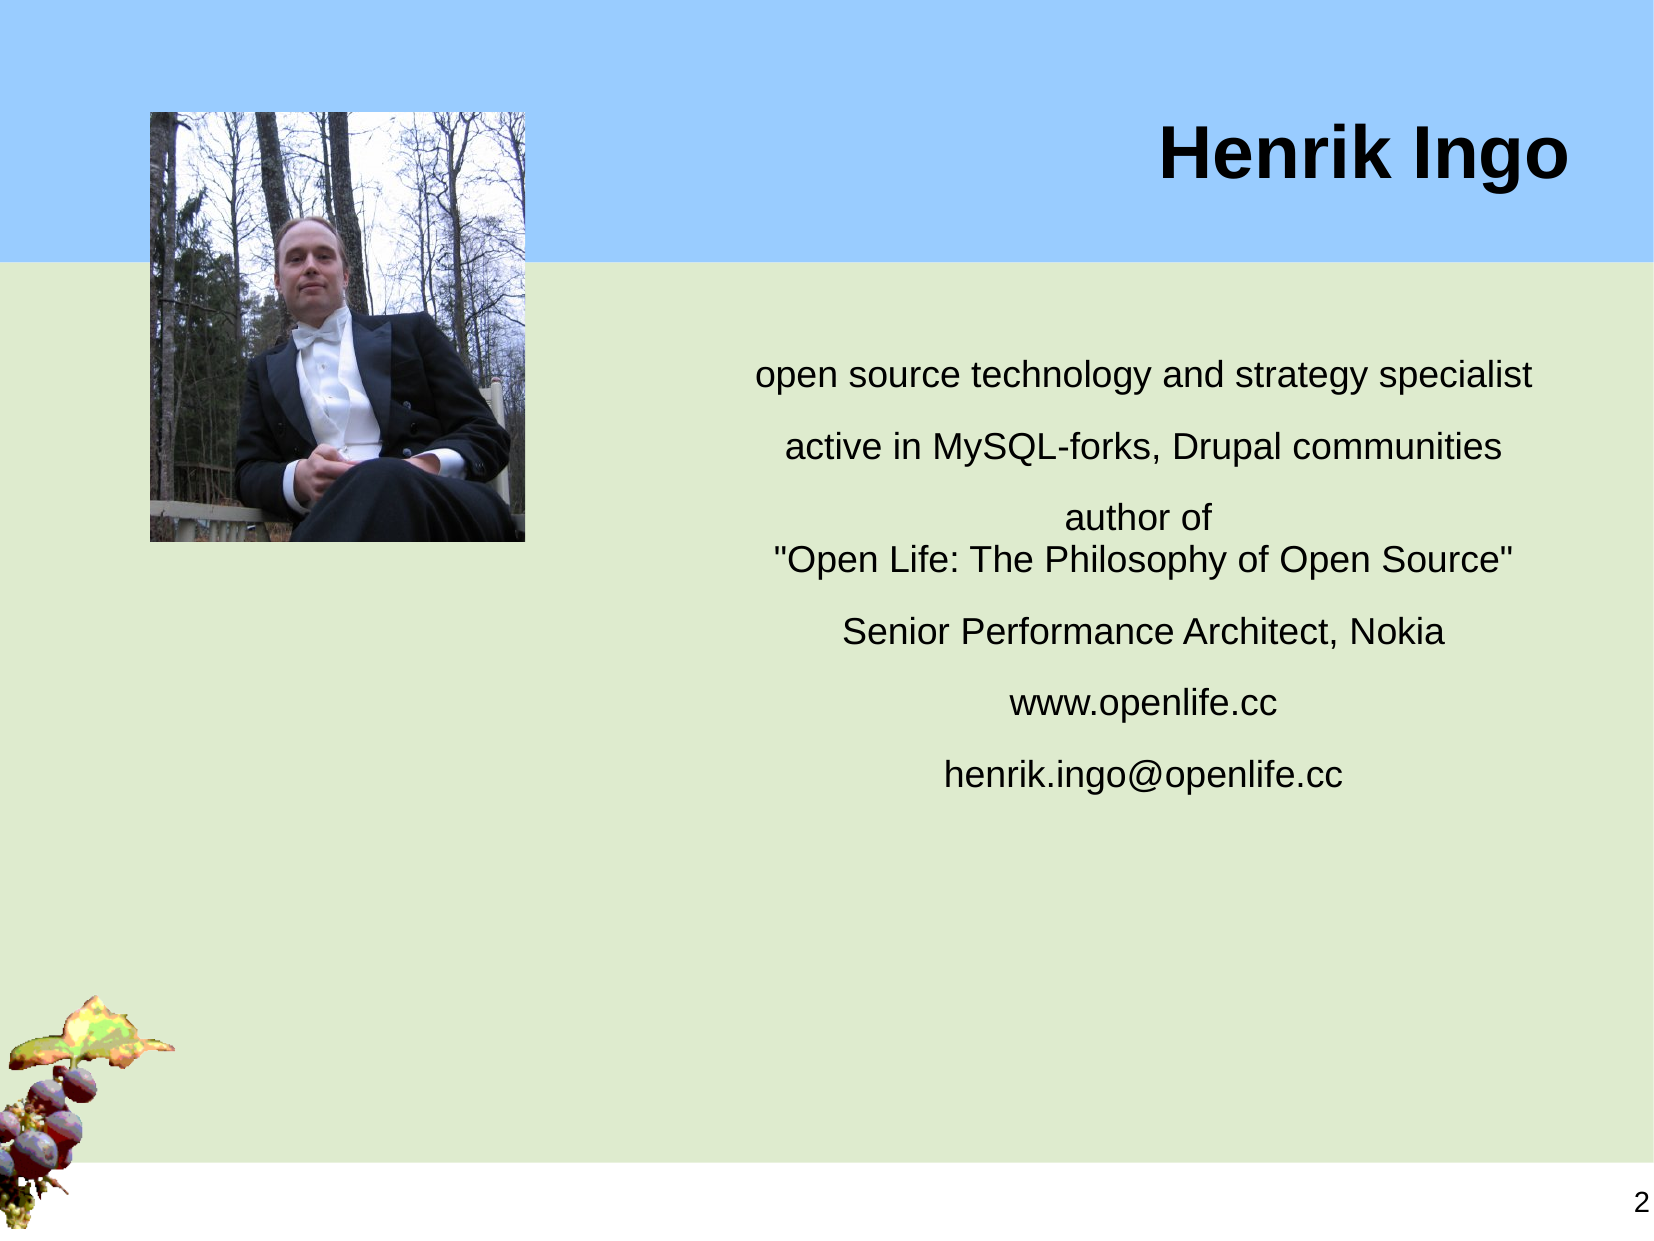

# Henrik Ingo
open source technology and strategy specialist
active in MySQL-forks, Drupal communities
author of
"Open Life: The Philosophy of Open Source"
Senior Performance Architect, Nokia
www.openlife.cc
henrik.ingo@openlife.cc
2